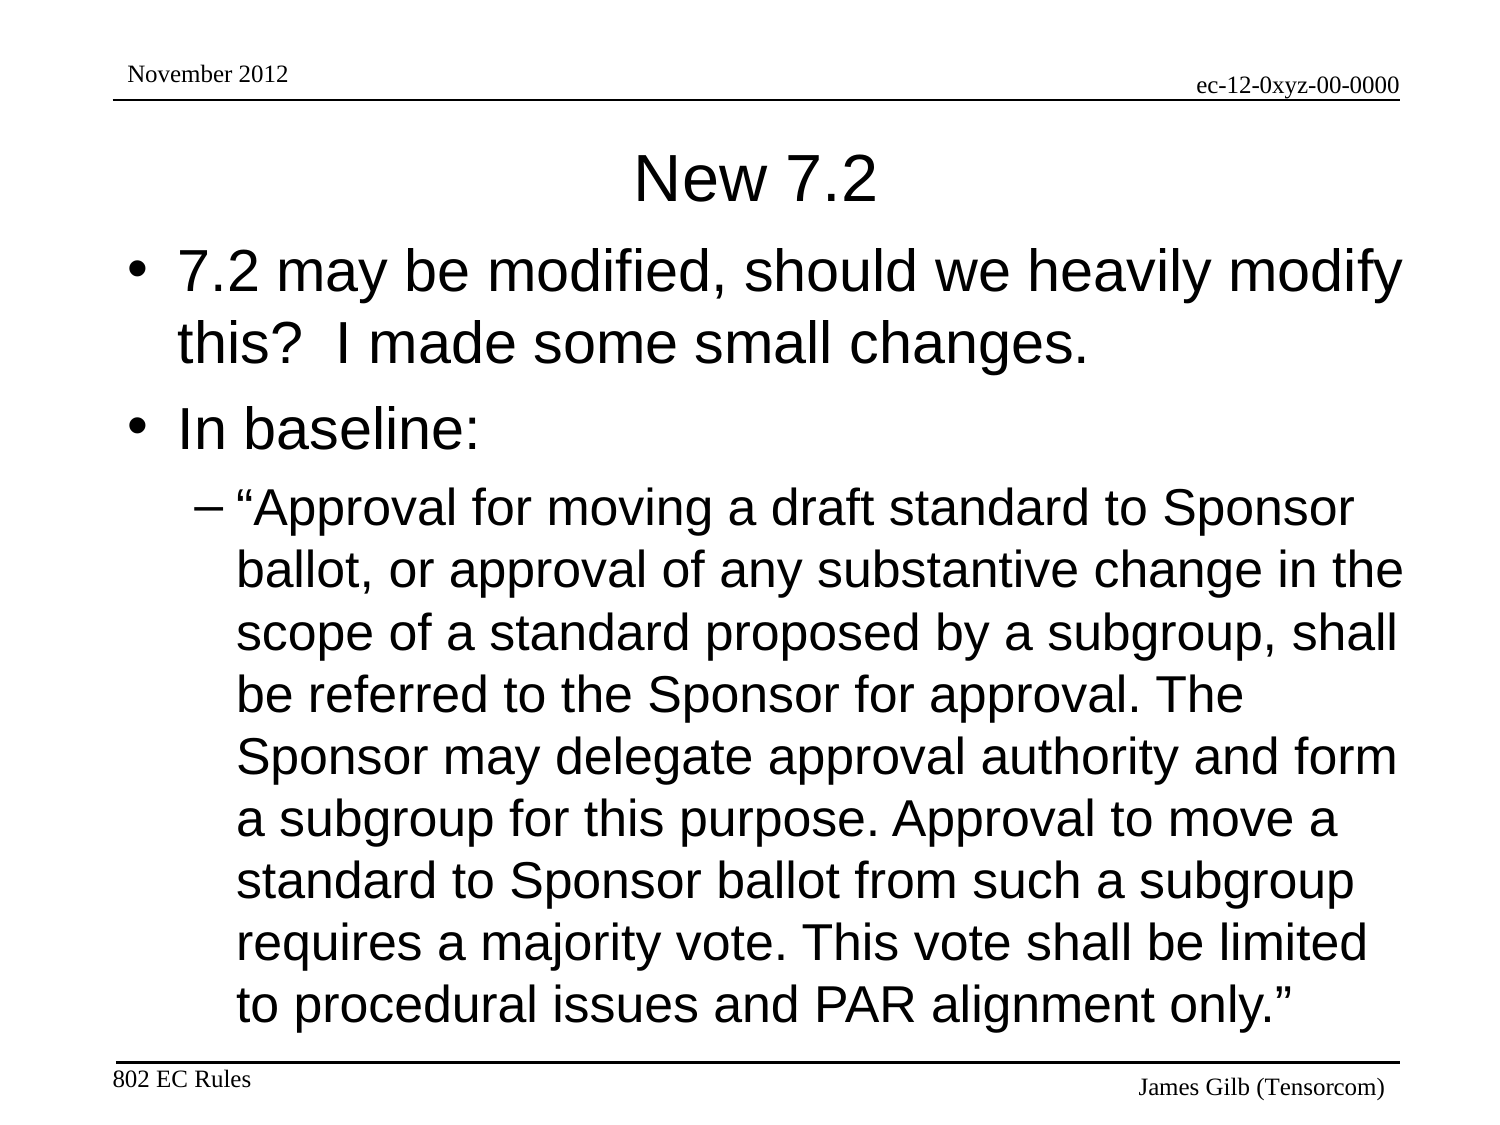

# New 7.2
7.2 may be modified, should we heavily modify this? I made some small changes.
In baseline:
“Approval for moving a draft standard to Sponsor ballot, or approval of any substantive change in the scope of a standard proposed by a subgroup, shall be referred to the Sponsor for approval. The Sponsor may delegate approval authority and form a subgroup for this purpose. Approval to move a standard to Sponsor ballot from such a subgroup requires a majority vote. This vote shall be limited to procedural issues and PAR alignment only.”